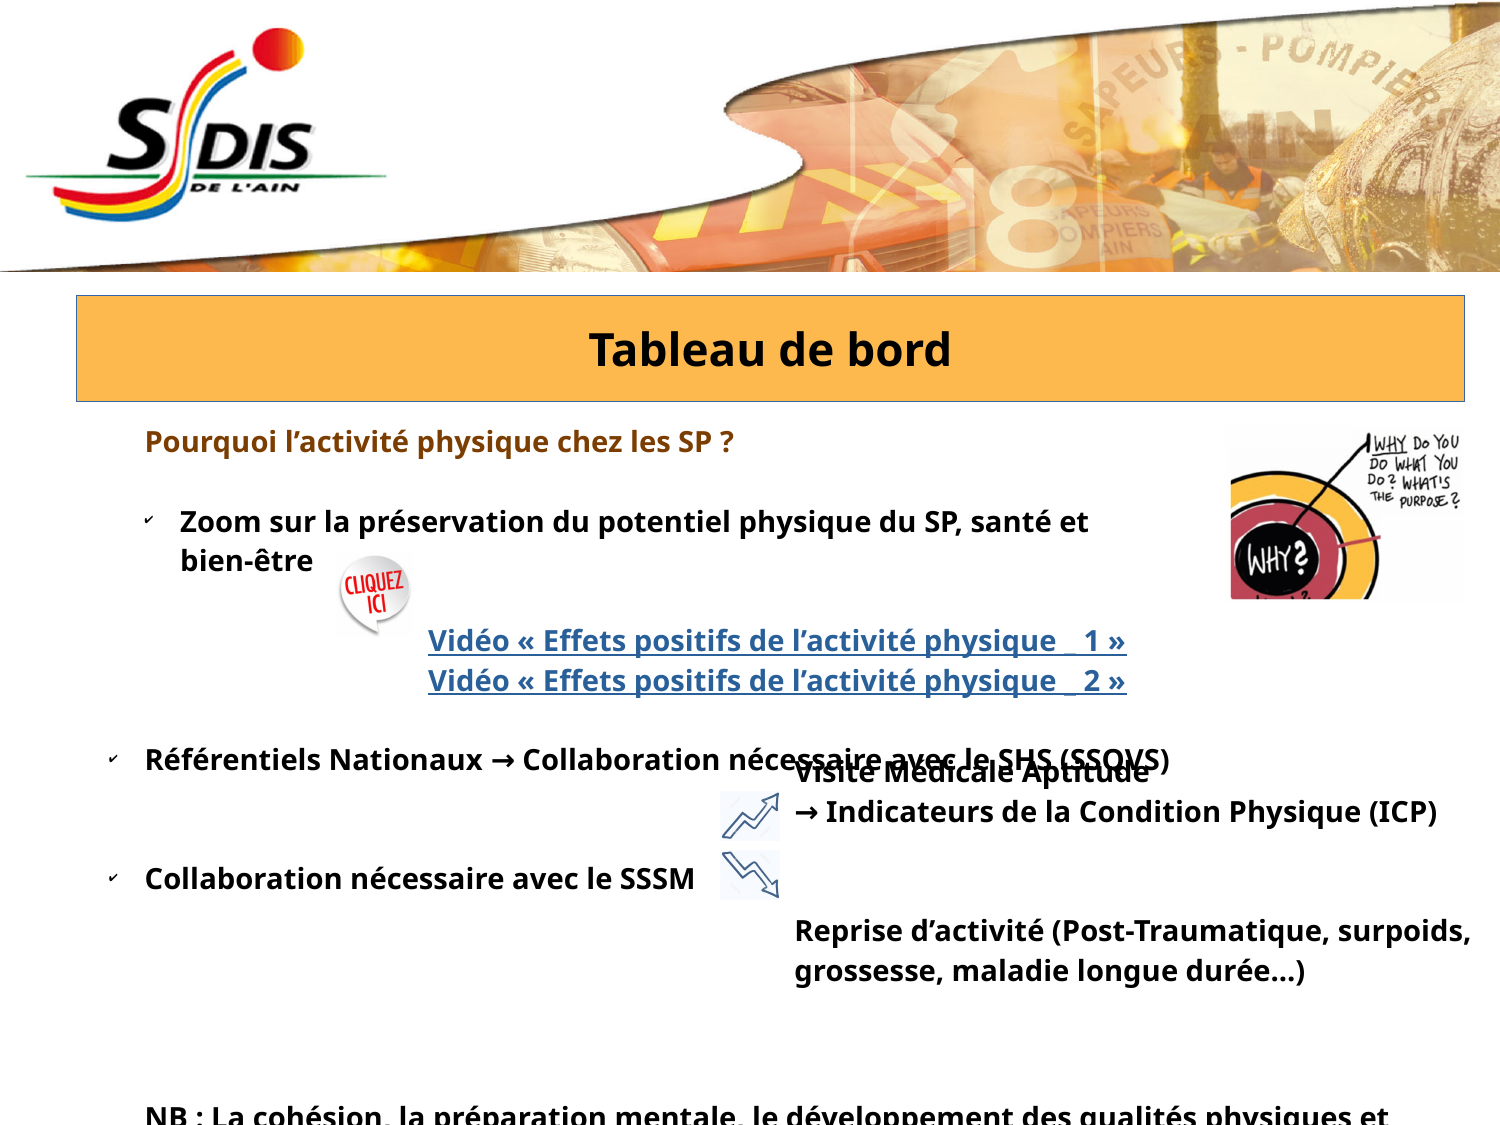

Tableau de bord
Pourquoi l’activité physique chez les SP ?
Zoom sur la préservation du potentiel physique du SP, santé et
bien-être
Vidéo « Effets positifs de l’activité physique _ 1 »
Vidéo « Effets positifs de l’activité physique _ 2 »
Référentiels Nationaux → Collaboration nécessaire avec le SHS (SSQVS)
Collaboration nécessaire avec le SSSM
NB : La cohésion, la préparation mentale, le développement des qualités physiques et cardio-vasculaires du SP feront l’objet d’un chapitre complet
Visite Médicale Aptitude
→ Indicateurs de la Condition Physique (ICP)
Reprise d’activité (Post-Traumatique, surpoids, grossesse, maladie longue durée...)